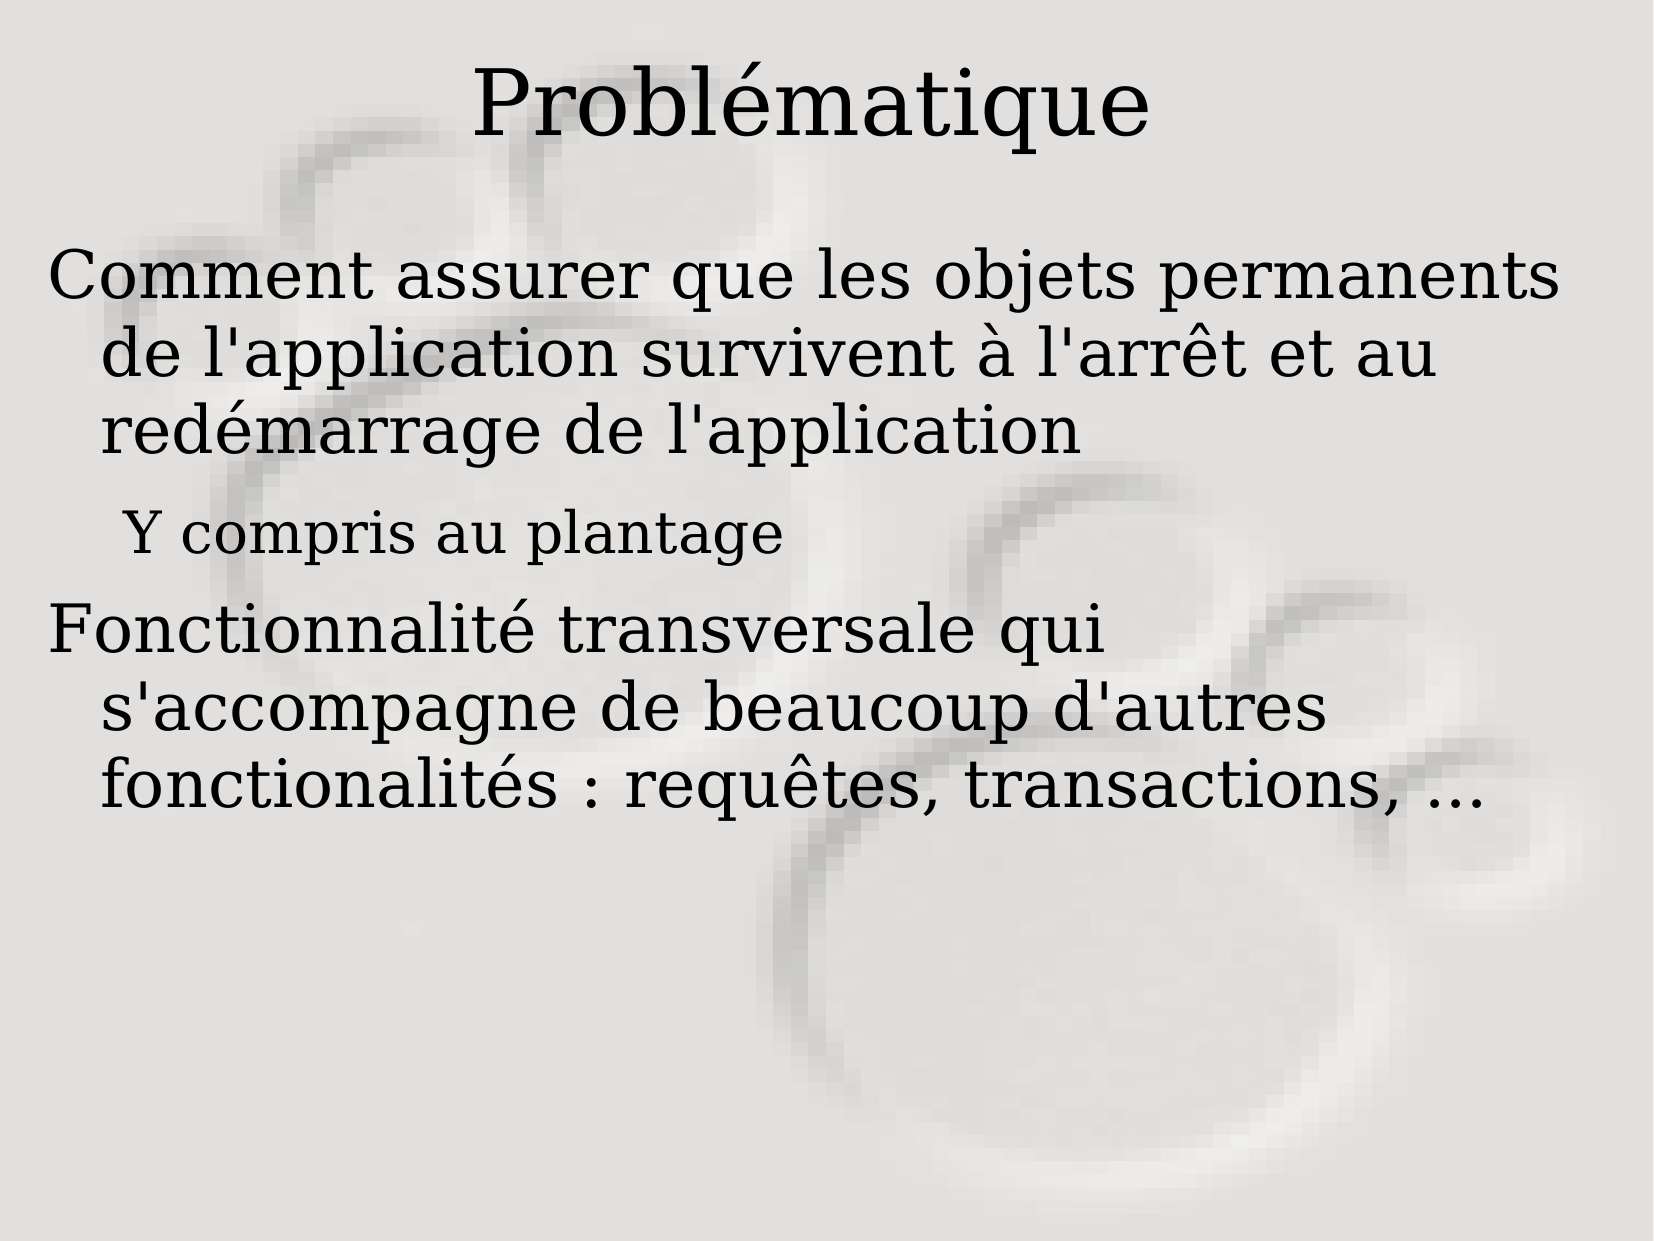

# Problématique
Comment assurer que les objets permanents de l'application survivent à l'arrêt et au redémarrage de l'application
Y compris au plantage
Fonctionnalité transversale qui s'accompagne de beaucoup d'autres fonctionalités : requêtes, transactions, ...